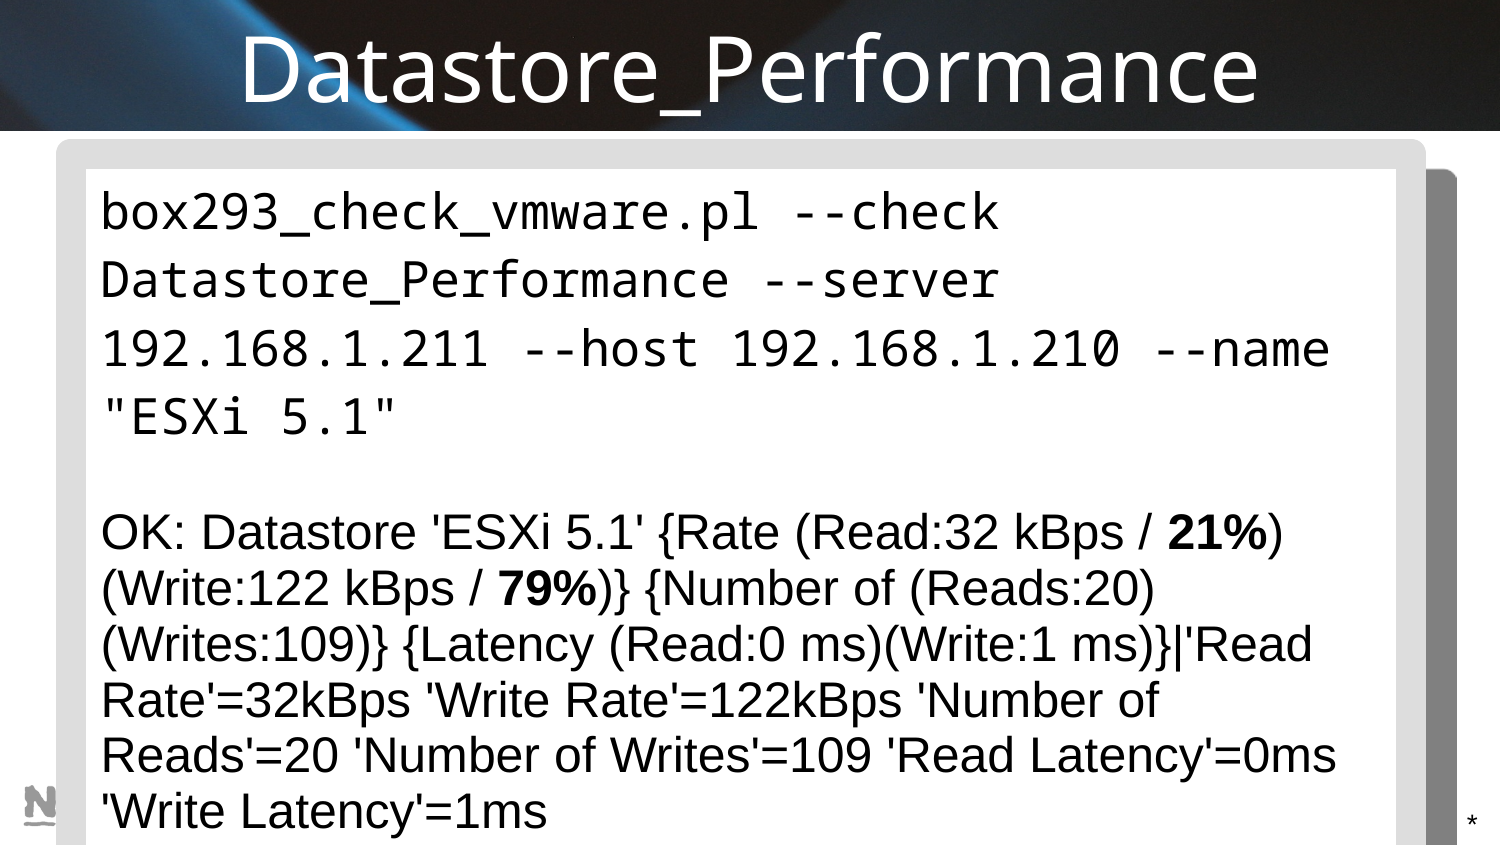

# Datastore_Performance
Check the performance of a specific Datastore
	Metrics returned are:
		Datastore Rate (Read and Write) as kBps
		Number of (Reads and Writes) (no thresholds checked)
		Device Latency (Read and Write) as ms
Required Arguments:
	--name
	--host (the host that the datastore is connected to)
Optional Arguments:
	--reporting_si Datastore_Rate:<Bytes Per Second>, Latency:<Time>
	--warning and --critical datastore_rate:<Bytes Per Second>, datastore_latency:<Time>
box293_check_vmware.pl --check Datastore_Performance --server 192.168.1.211 --host 192.168.1.210 --name "ESXi 5.1"
OK: Datastore 'ESXi 5.1' {Rate (Read:32 kBps / 21%)(Write:122 kBps / 79%)} {Number of (Reads:20) (Writes:109)} {Latency (Read:0 ms)(Write:1 ms)}|'Read Rate'=32kBps 'Write Rate'=122kBps 'Number of Reads'=20 'Number of Writes'=109 'Read Latency'=0ms 'Write Latency'=1ms
box293_check_vmware.pl --check Datastore_Performance --server 192.168.1.211 --host 192.168.1.210 --name "ESXi 5.1"
OK: Datastore 'ESXi 5.1' {Rate (Read:32 kBps / 21%)(Write:122 kBps / 79%)} {Number of (Reads:20) (Writes:109)} {Latency (Read:0 ms)(Write:1 ms)}|'Read Rate'=32kBps 'Write Rate'=122kBps 'Number of Reads'=20 'Number of Writes'=109 'Read Latency'=0ms 'Write Latency'=1ms
*